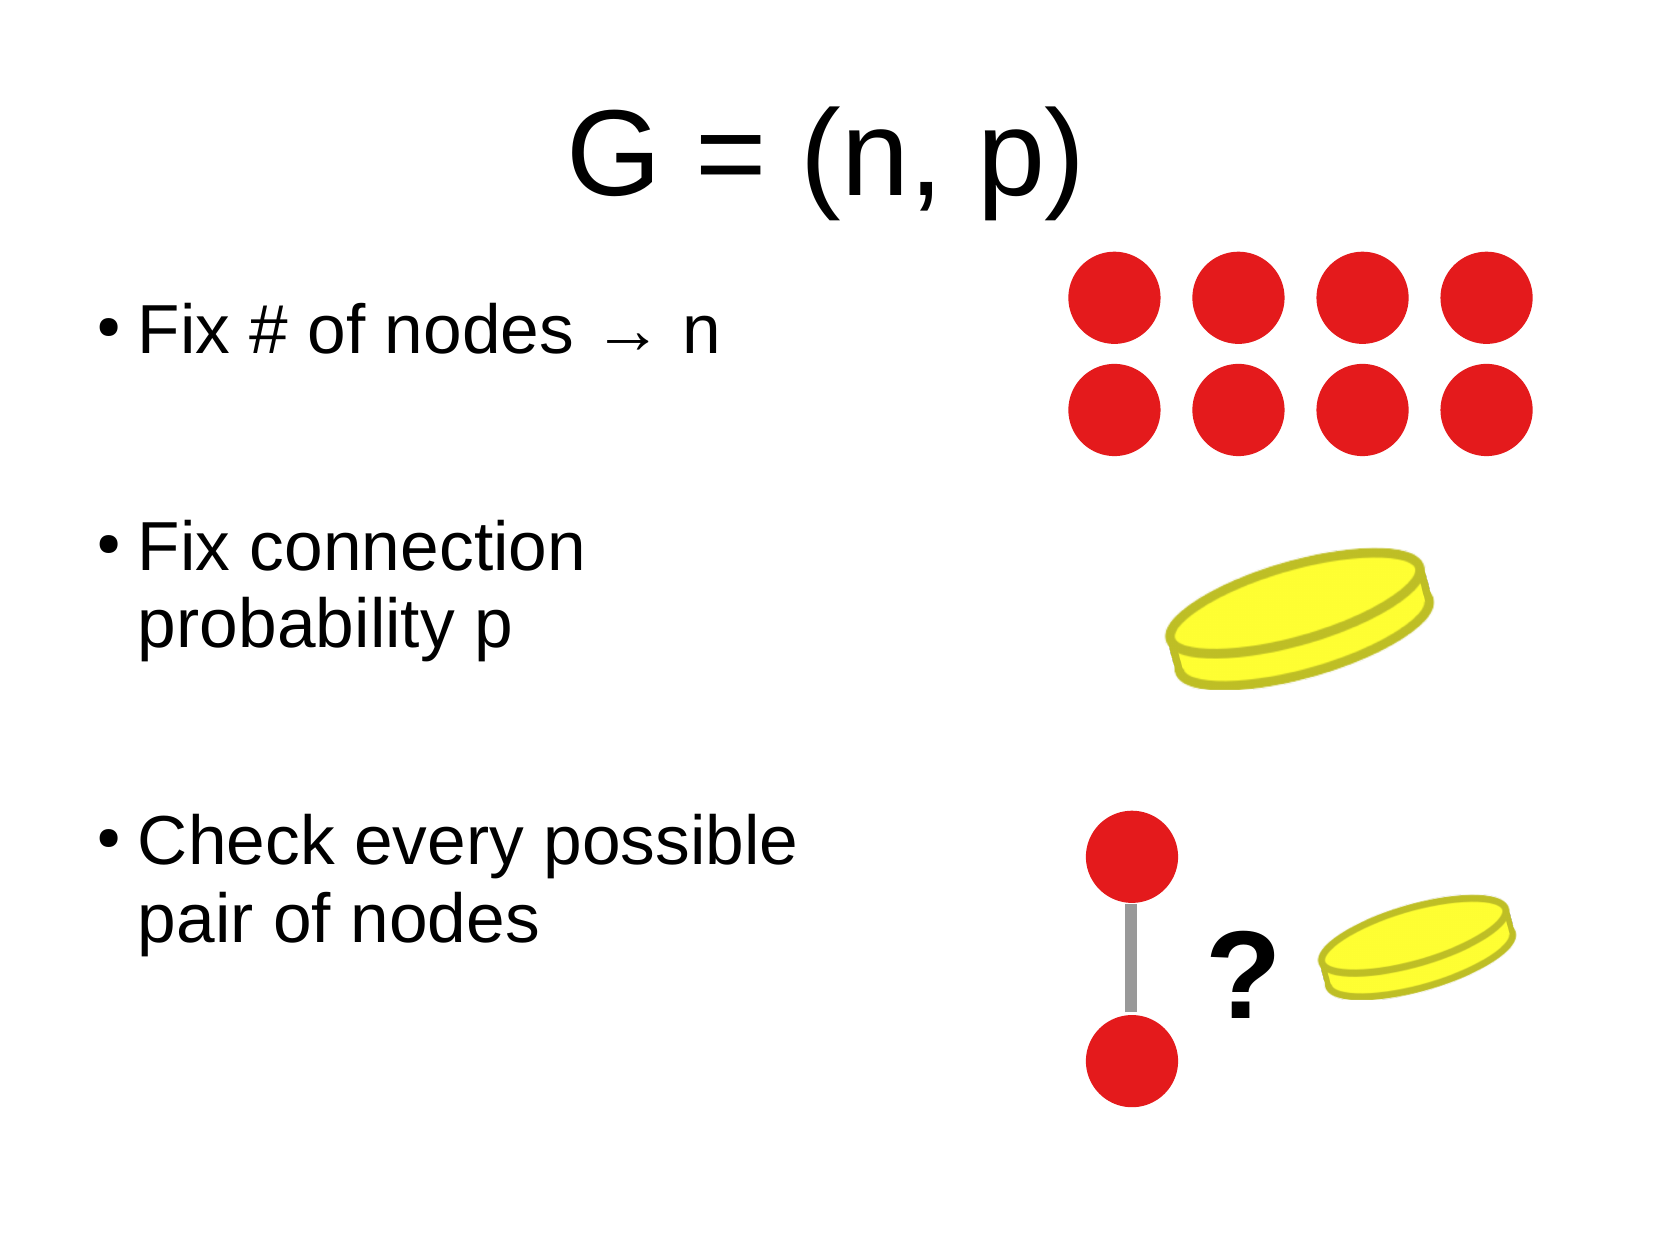

# G = (n, p)
Fix # of nodes → n
Fix connection probability p
Check every possible pair of nodes
?